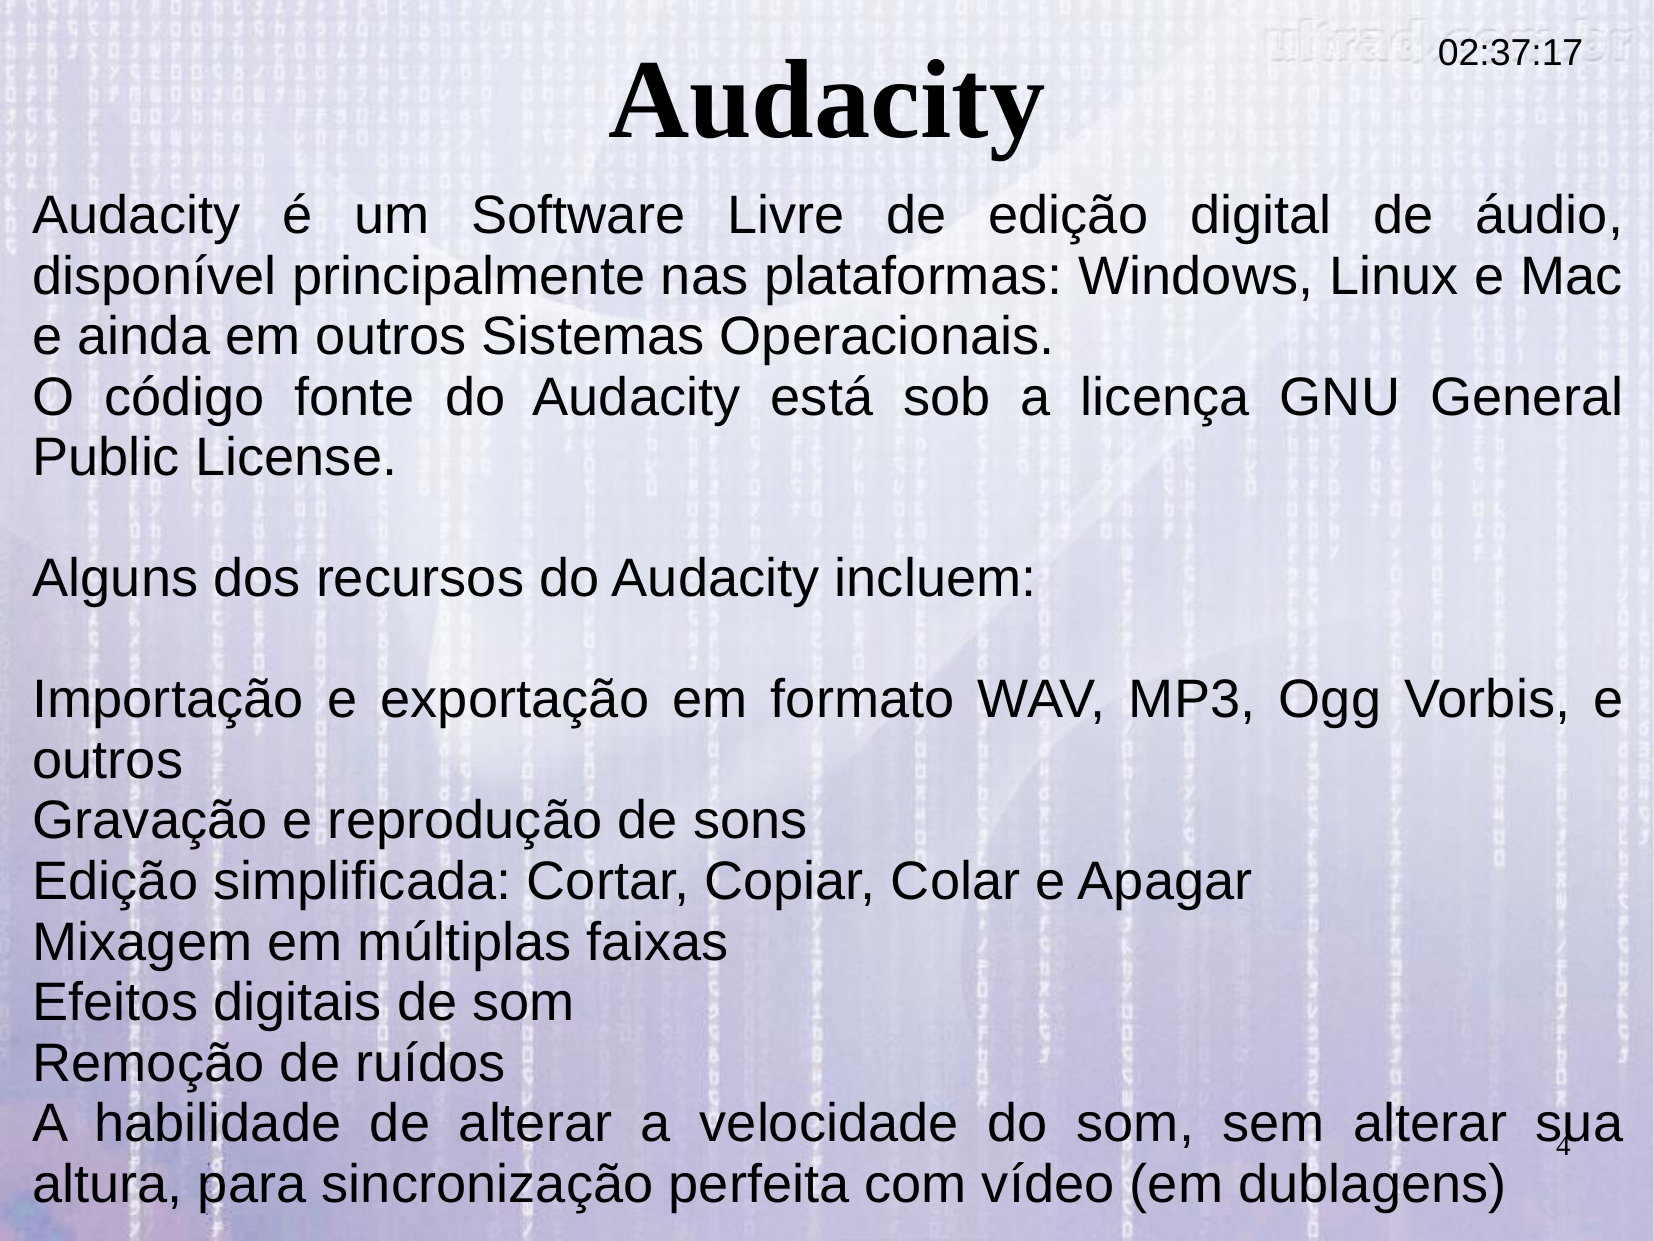

02:22:19
Audacity
Audacity é um Software Livre de edição digital de áudio, disponível principalmente nas plataformas: Windows, Linux e Mac e ainda em outros Sistemas Operacionais.
O código fonte do Audacity está sob a licença GNU General Public License.
Alguns dos recursos do Audacity incluem:
Importação e exportação em formato WAV, MP3, Ogg Vorbis, e outros
Gravação e reprodução de sons
Edição simplificada: Cortar, Copiar, Colar e Apagar
Mixagem em múltiplas faixas
Efeitos digitais de som
Remoção de ruídos
A habilidade de alterar a velocidade do som, sem alterar sua altura, para sincronização perfeita com vídeo (em dublagens)
4